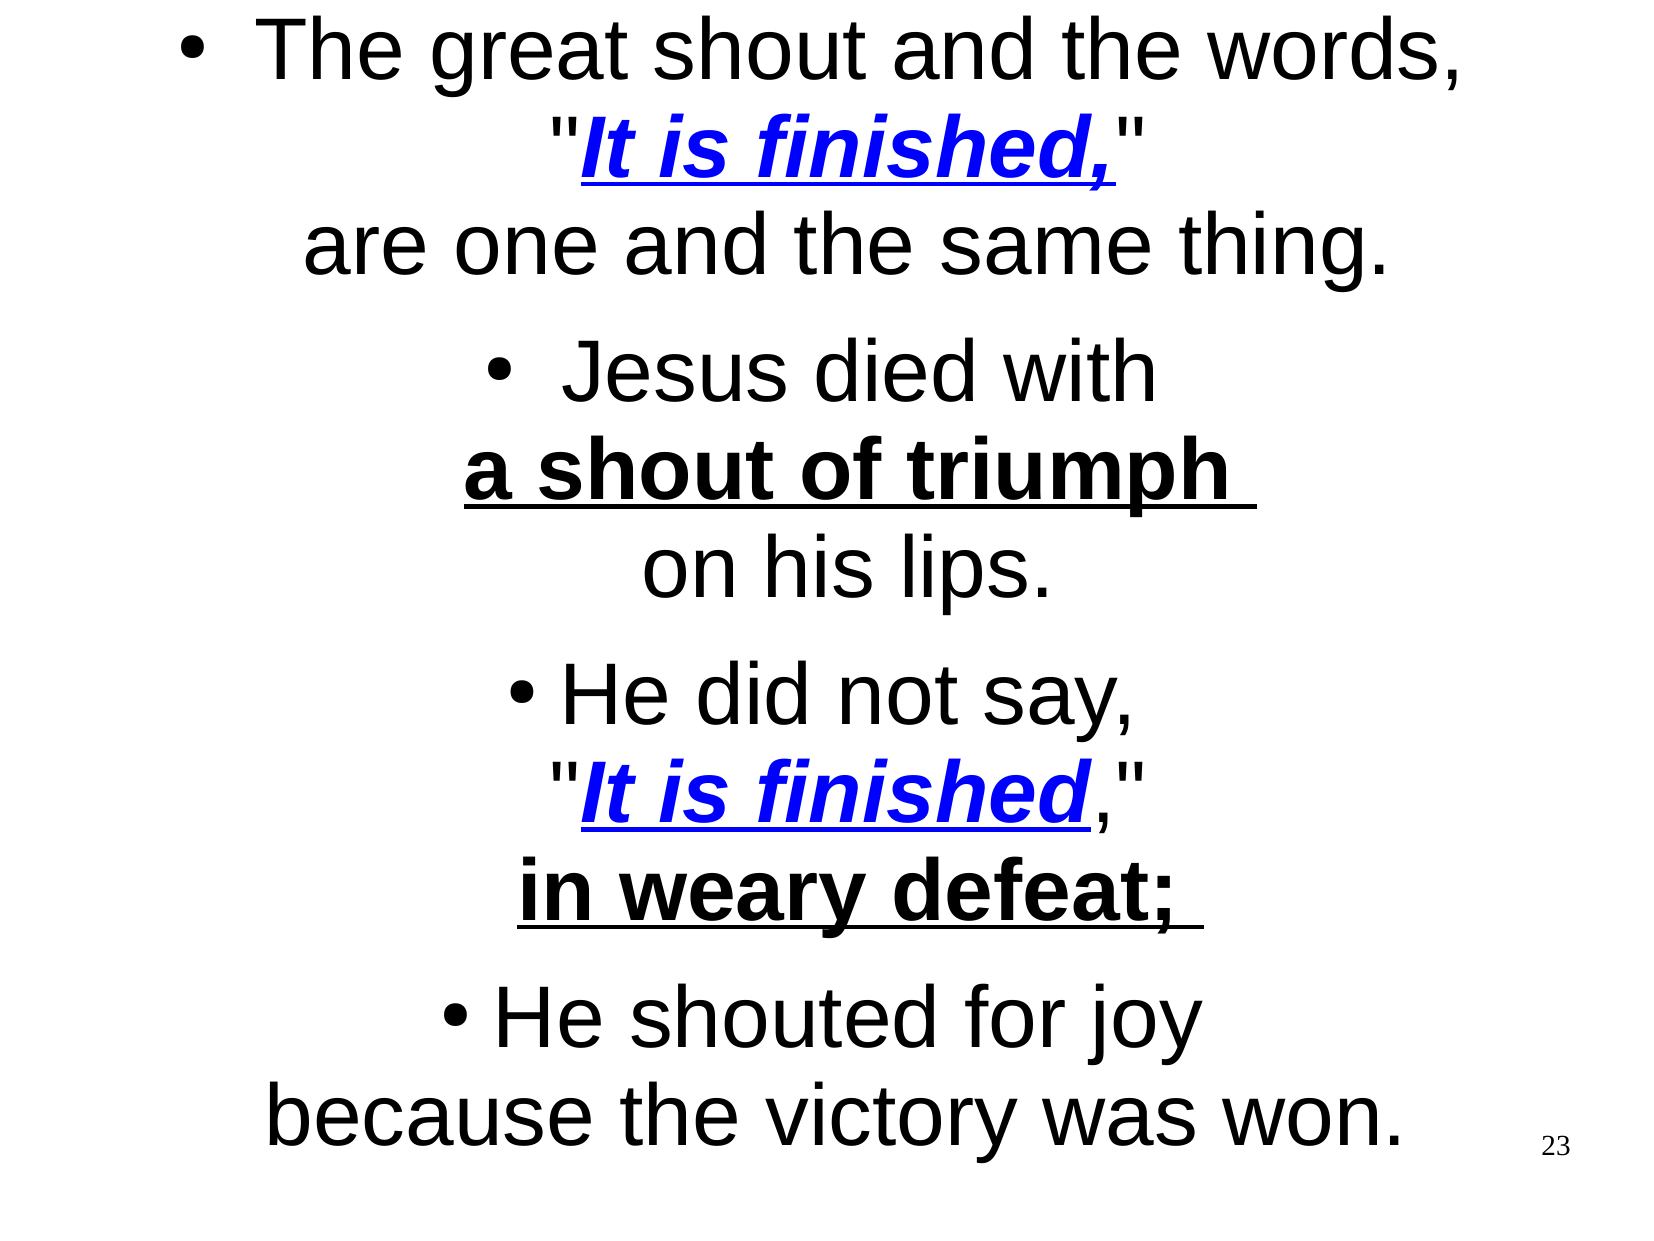

# The great shout and the words, "It is finished," are one and the same thing.
 Jesus died with
a shout of triumph
on his lips.
He did not say,
"It is finished,"
in weary defeat;
He shouted for joy
because the victory was won.
23